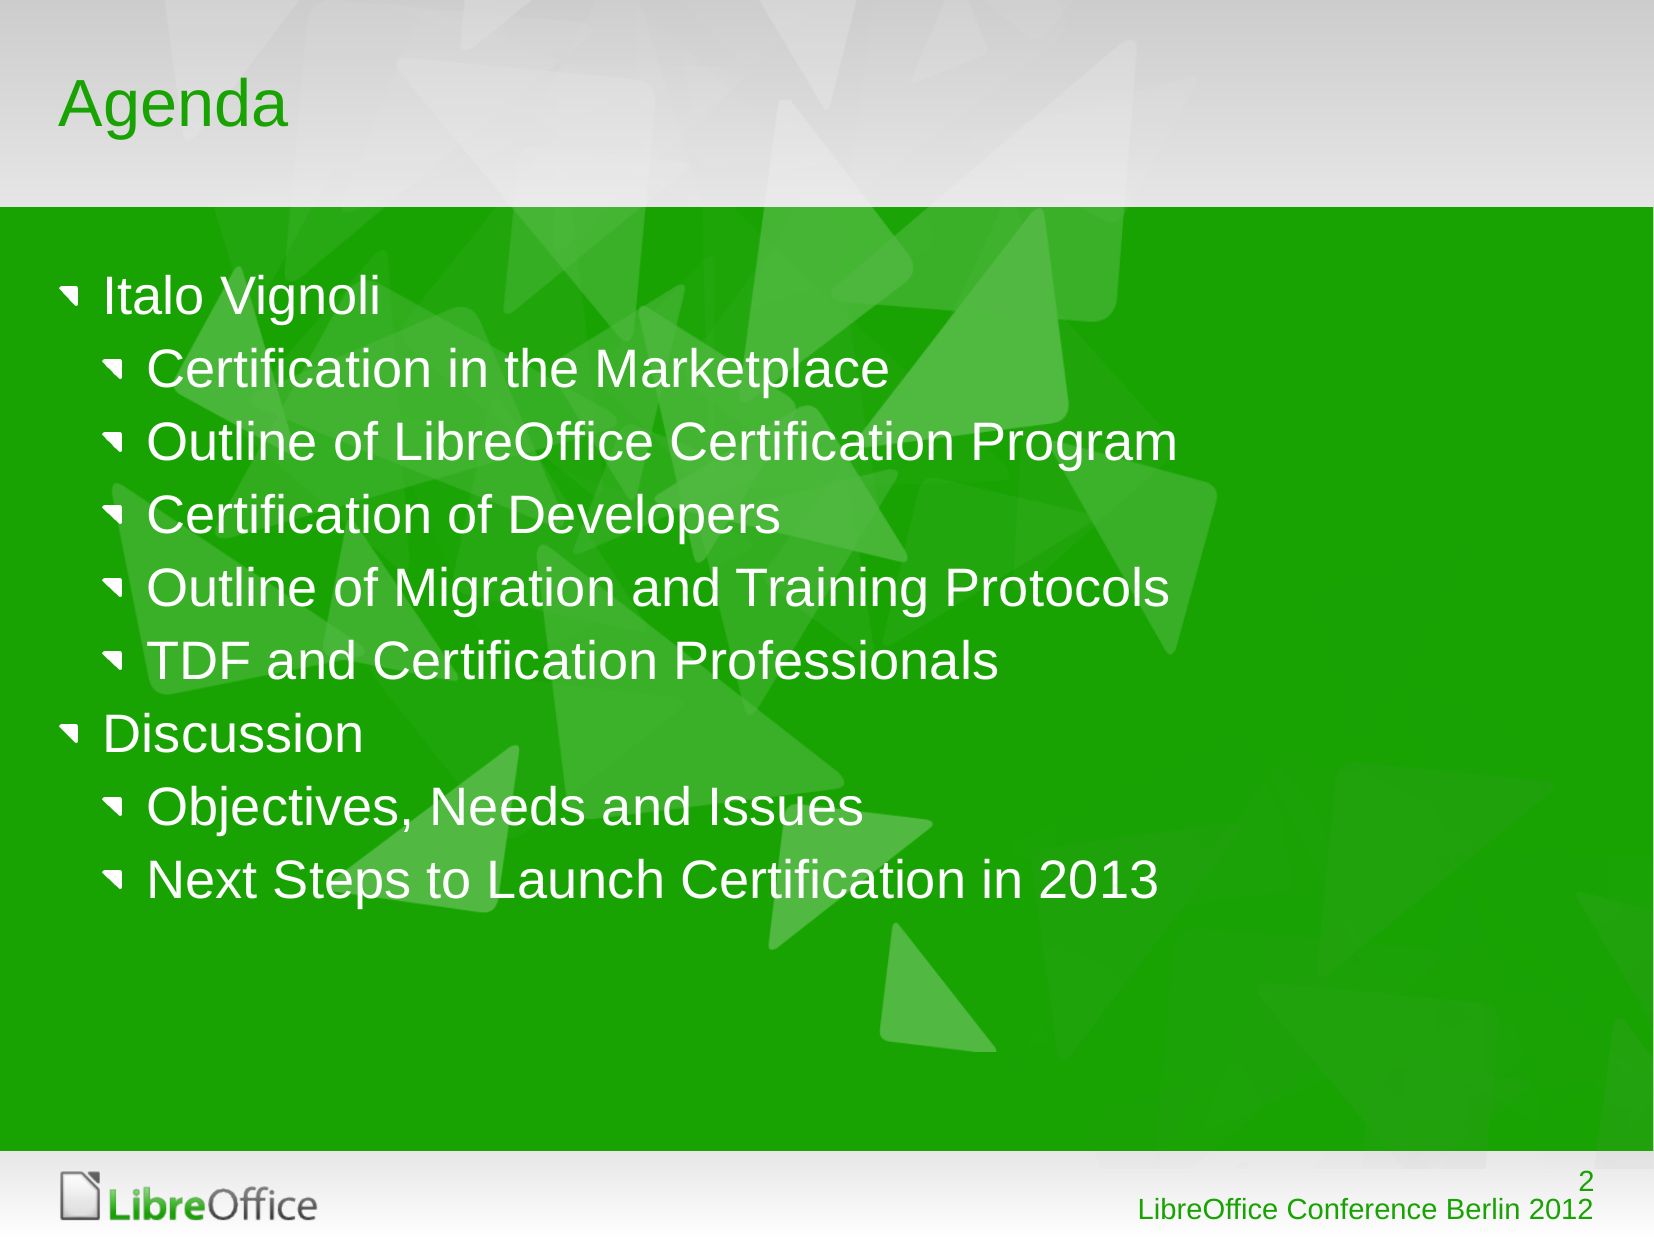

# Agenda
Italo Vignoli
Certification in the Marketplace
Outline of LibreOffice Certification Program
Certification of Developers
Outline of Migration and Training Protocols
TDF and Certification Professionals
Discussion
Objectives, Needs and Issues
Next Steps to Launch Certification in 2013
2
LibreOffice Conference Berlin 2012